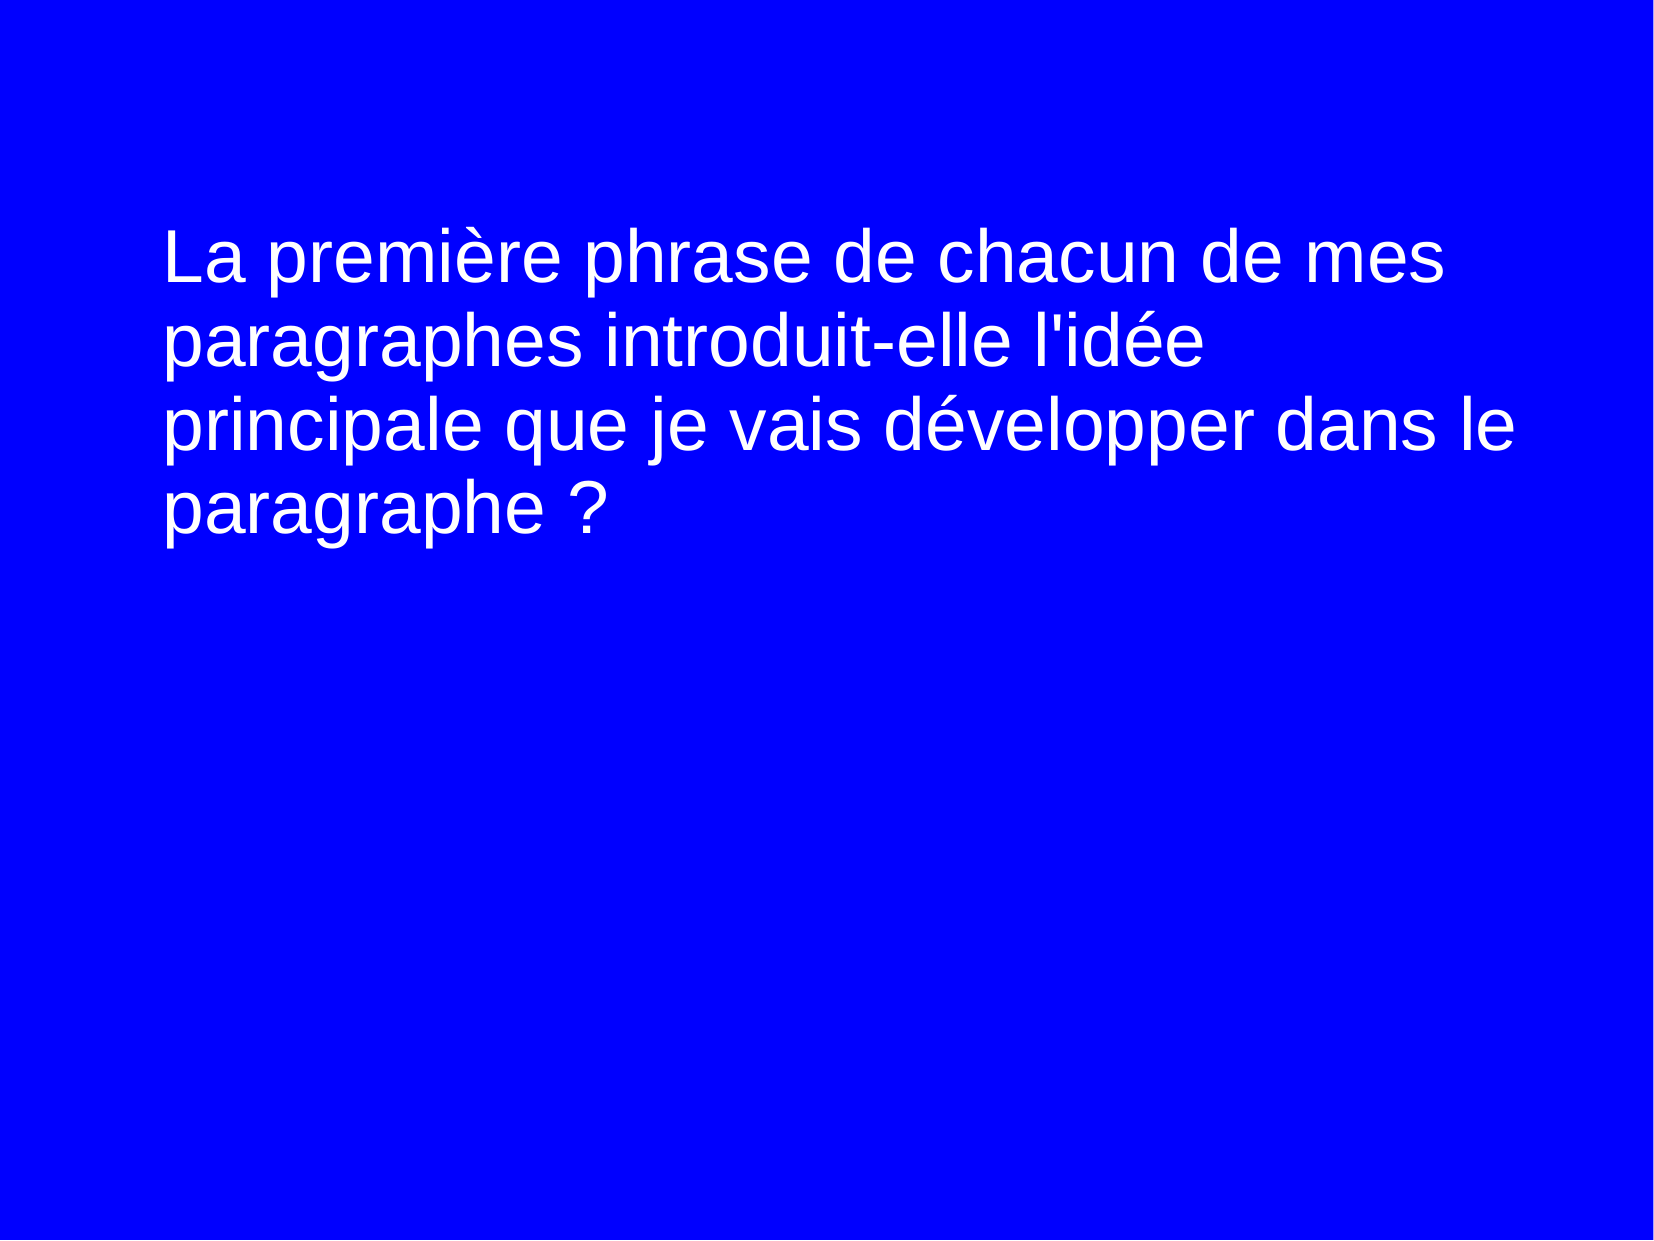

La première phrase de chacun de mes paragraphes introduit-elle l'idée principale que je vais développer dans le paragraphe ?